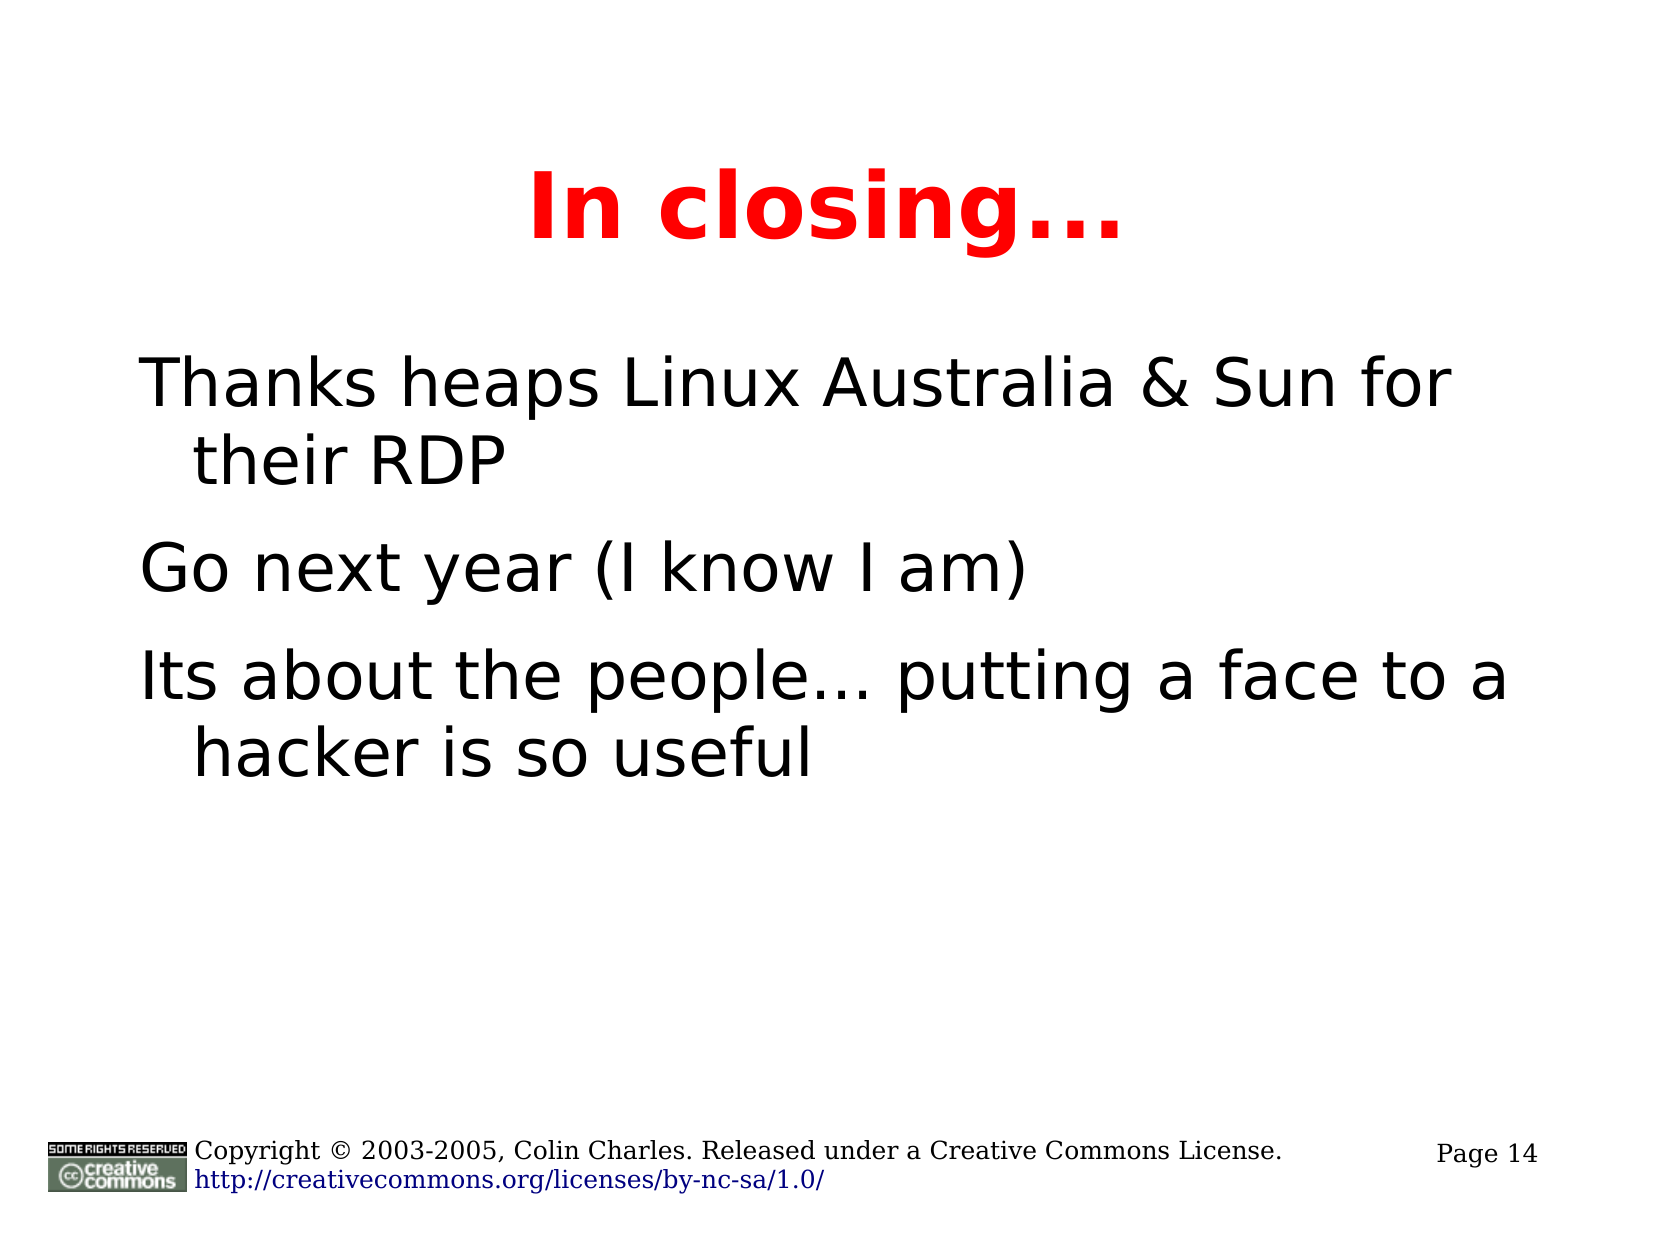

# In closing...
Thanks heaps Linux Australia & Sun for their RDP
Go next year (I know I am)
Its about the people... putting a face to a hacker is so useful